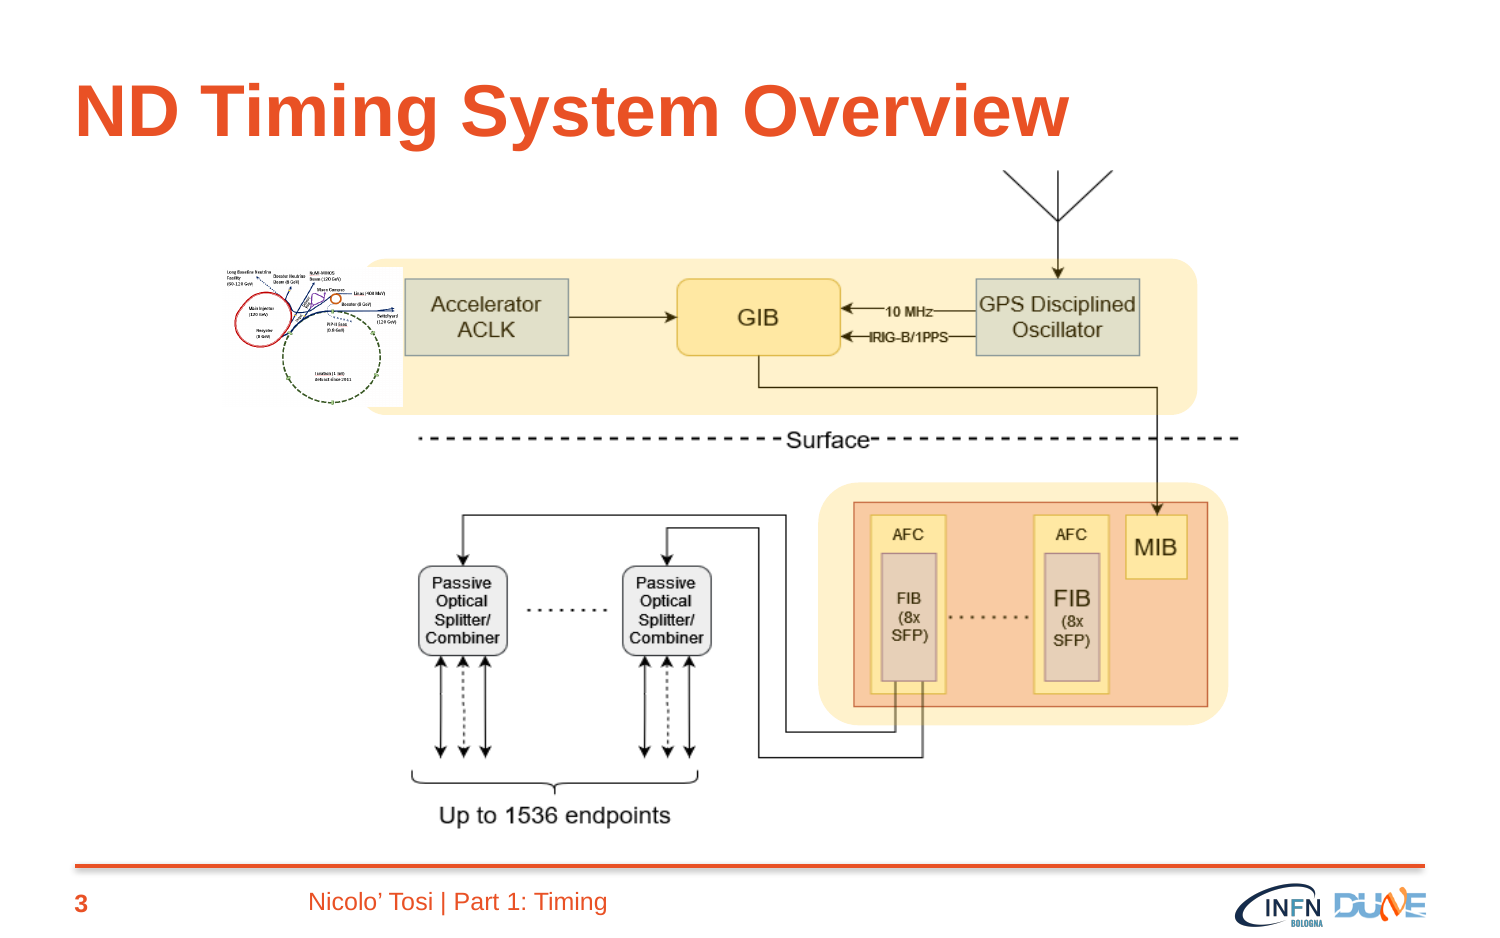

# ND Timing System Overview
Nicolo’ Tosi | Part 1: Timing
3